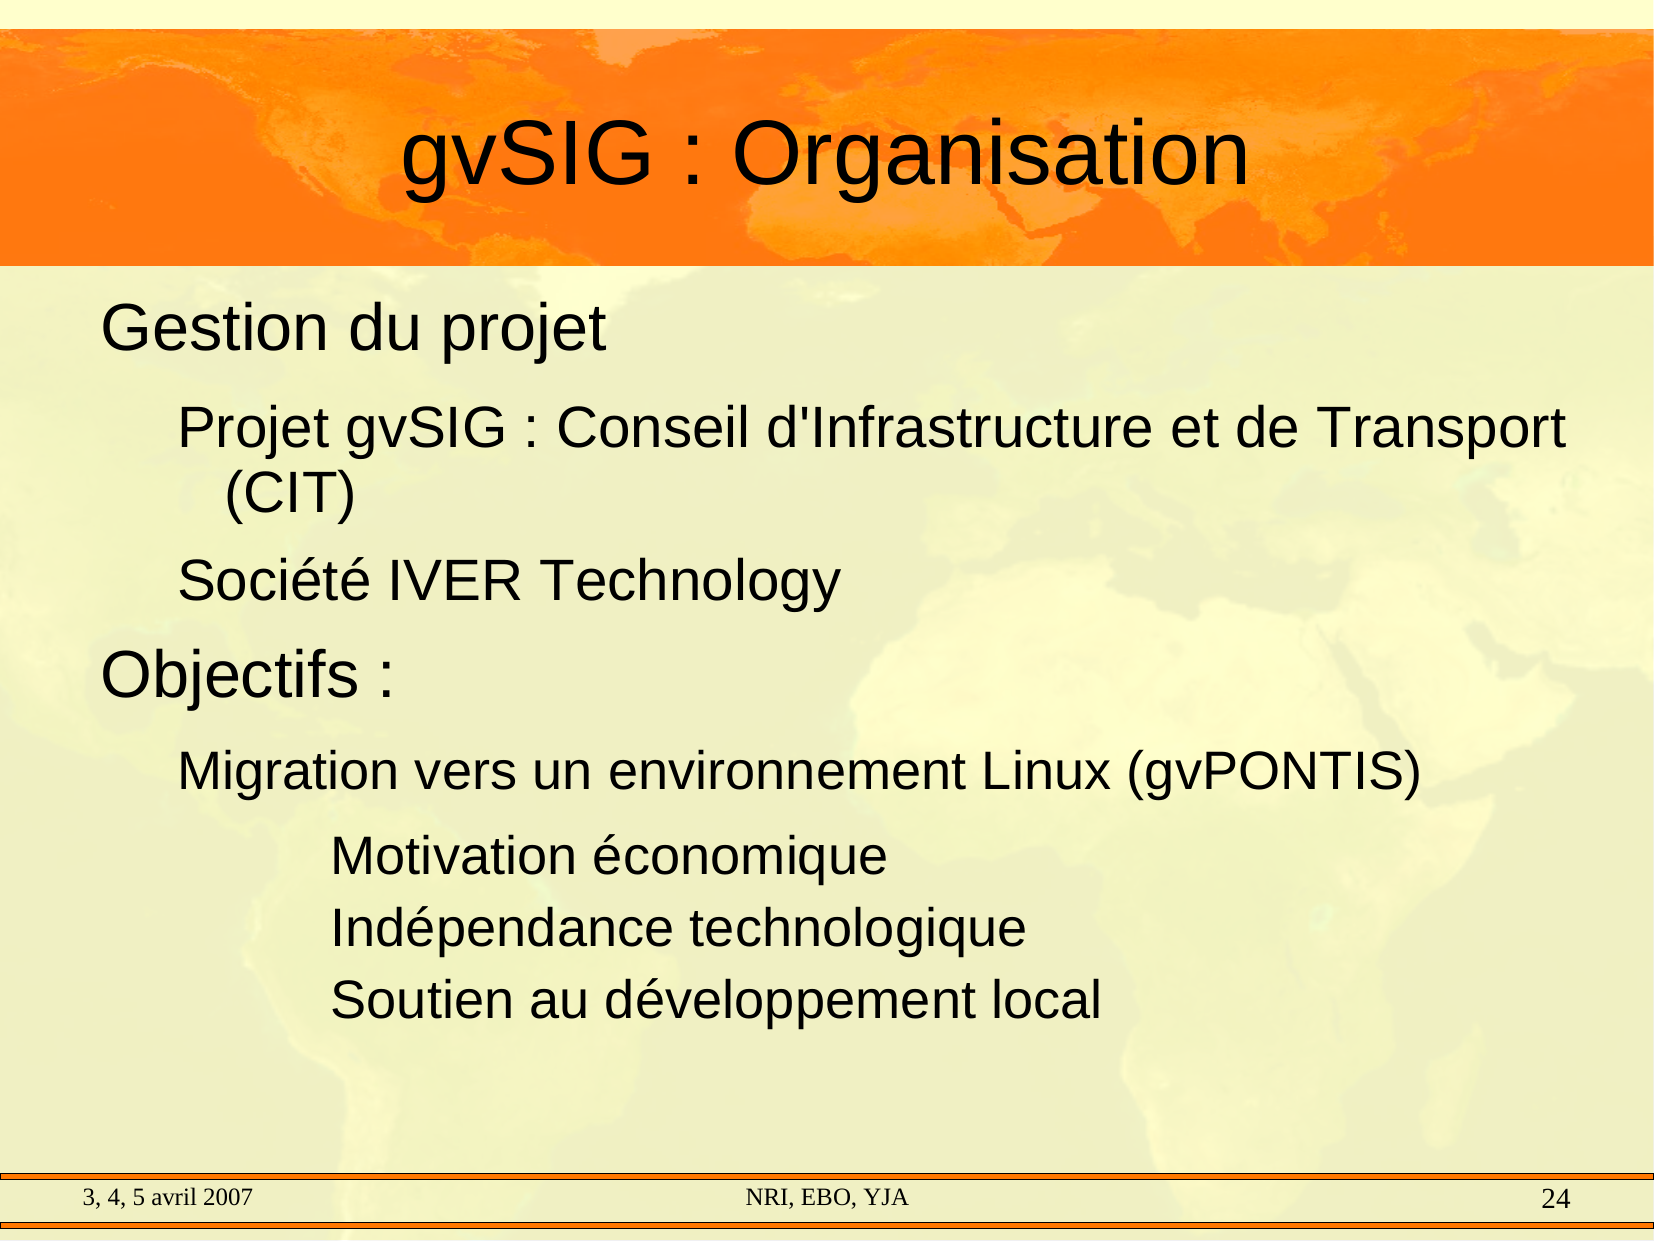

# gvSIG : Organisation
Gestion du projet
Projet gvSIG : Conseil d'Infrastructure et de Transport (CIT)
Société IVER Technology
Objectifs :
Migration vers un environnement Linux (gvPONTIS)
Motivation économique
Indépendance technologique
Soutien au développement local
3, 4, 5 avril 2007
NRI, EBO, YJA
24